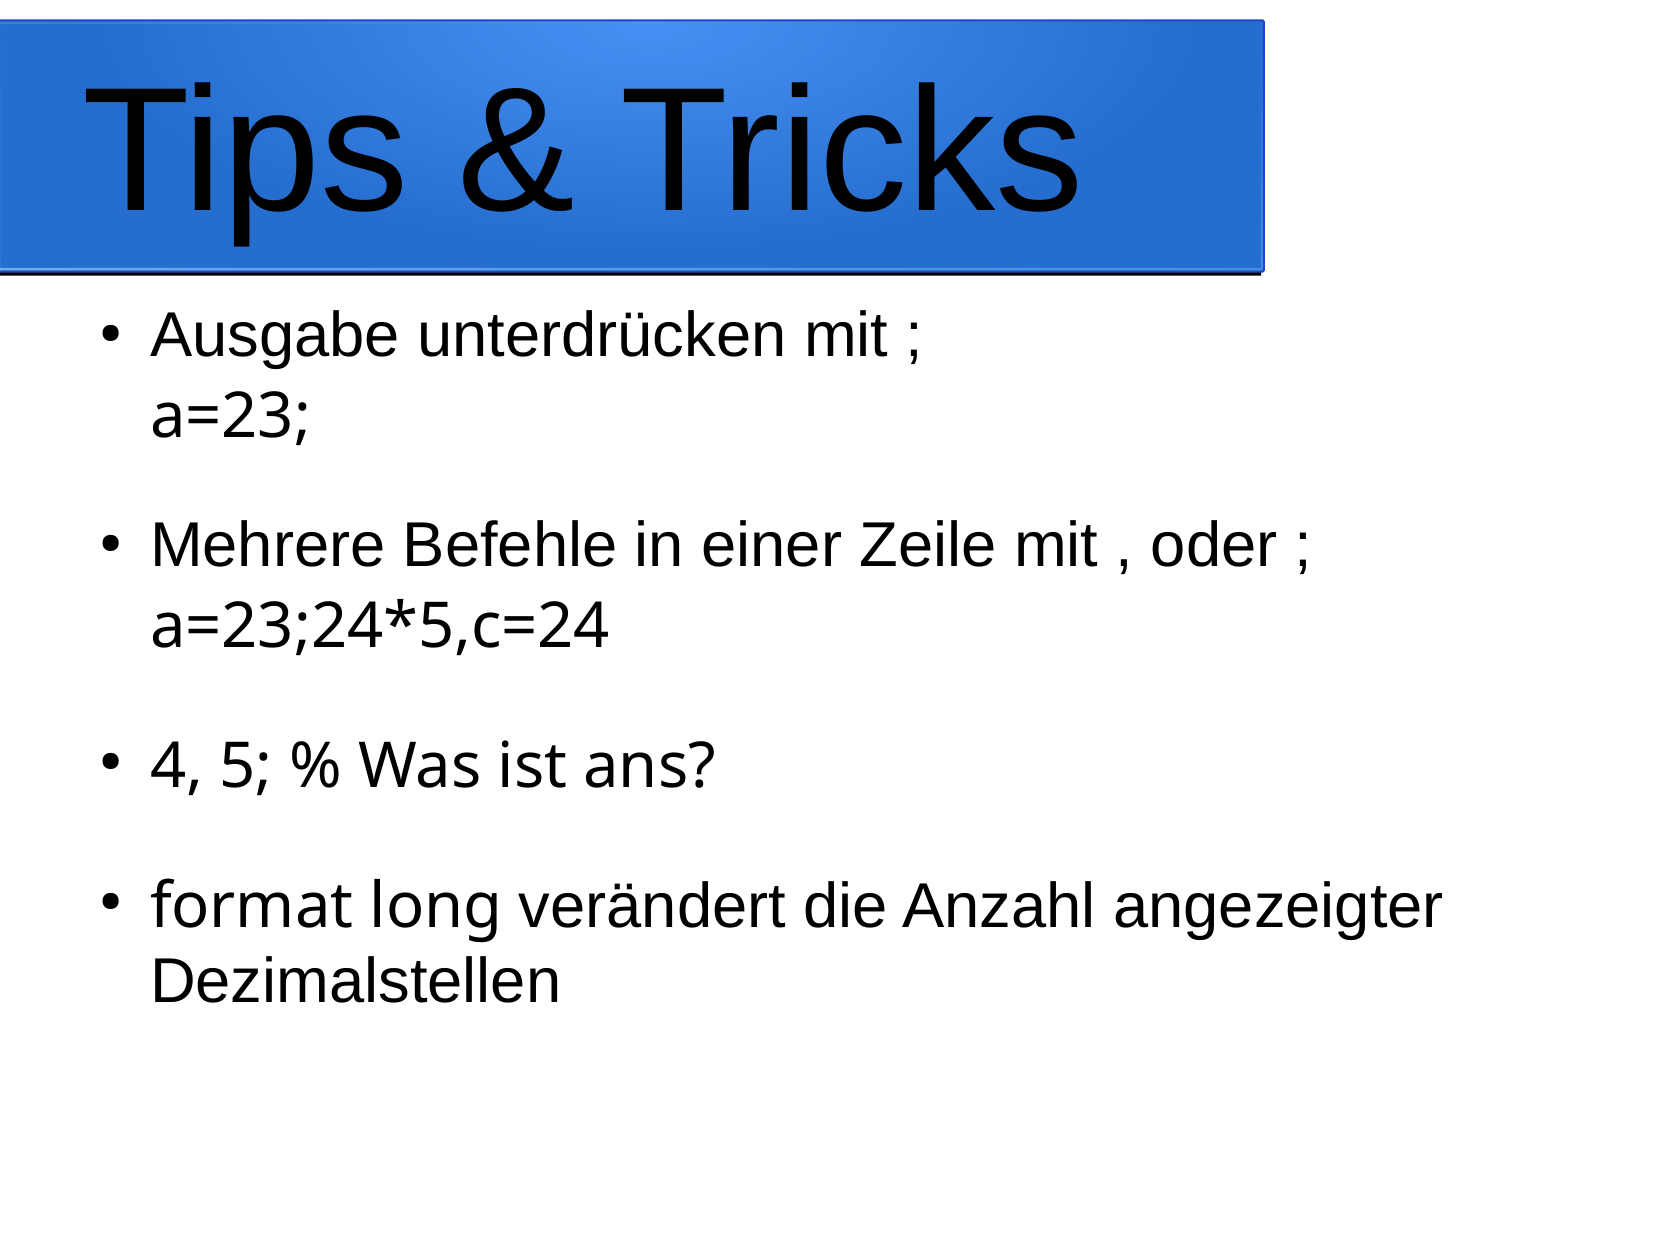

# Tips & Tricks
Ausgabe unterdrücken mit ;
a=23;
Mehrere Befehle in einer Zeile mit , oder ;
a=23;24*5,c=24
4, 5; % Was ist ans?
format long verändert die Anzahl angezeigter Dezimalstellen